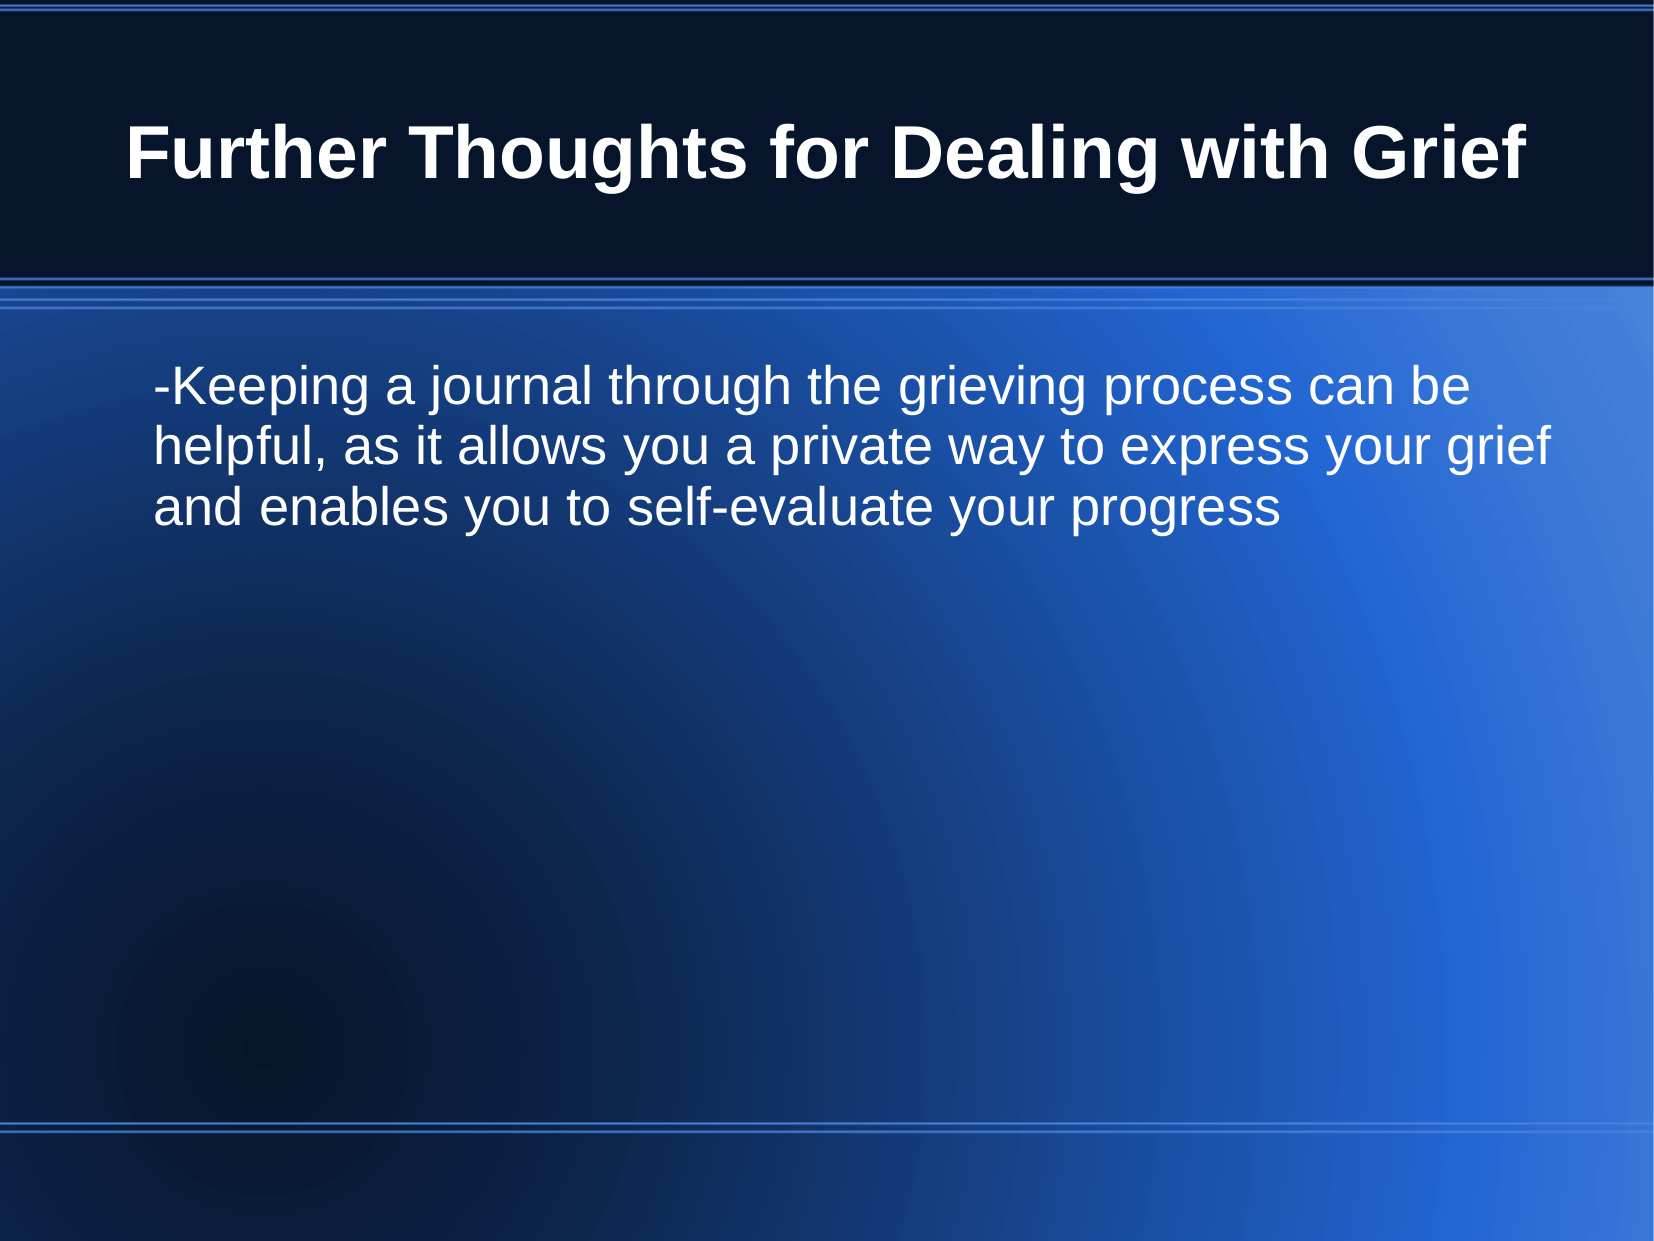

# Further Thoughts for Dealing with Grief
-Keeping a journal through the grieving process can be helpful, as it allows you a private way to express your grief and enables you to self-evaluate your progress